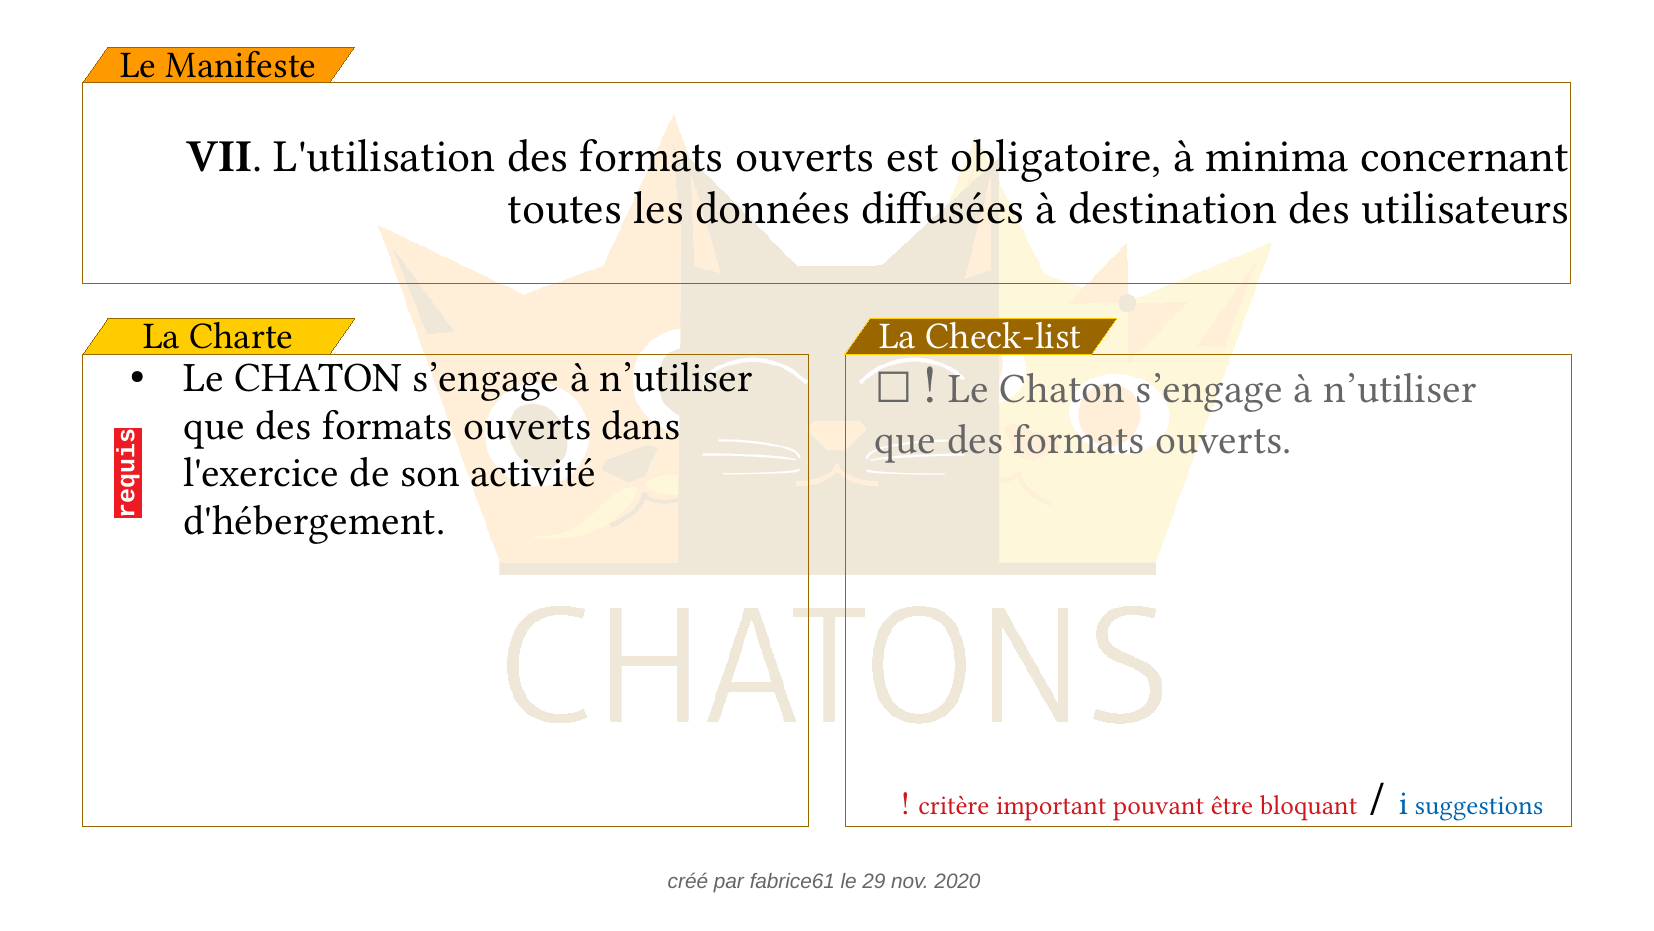

Le Manifeste
# VII. L'utilisation des formats ouverts est obligatoire, à minima concernant toutes les données diffusées à destination des utilisateurs
La Charte
La Check-list
Le CHATON s’engage à n’utiliser que des formats ouverts dans l'exercice de son activité d'hébergement.
☐ ! Le Chaton s’engage à n’utiliser que des formats ouverts.
requis